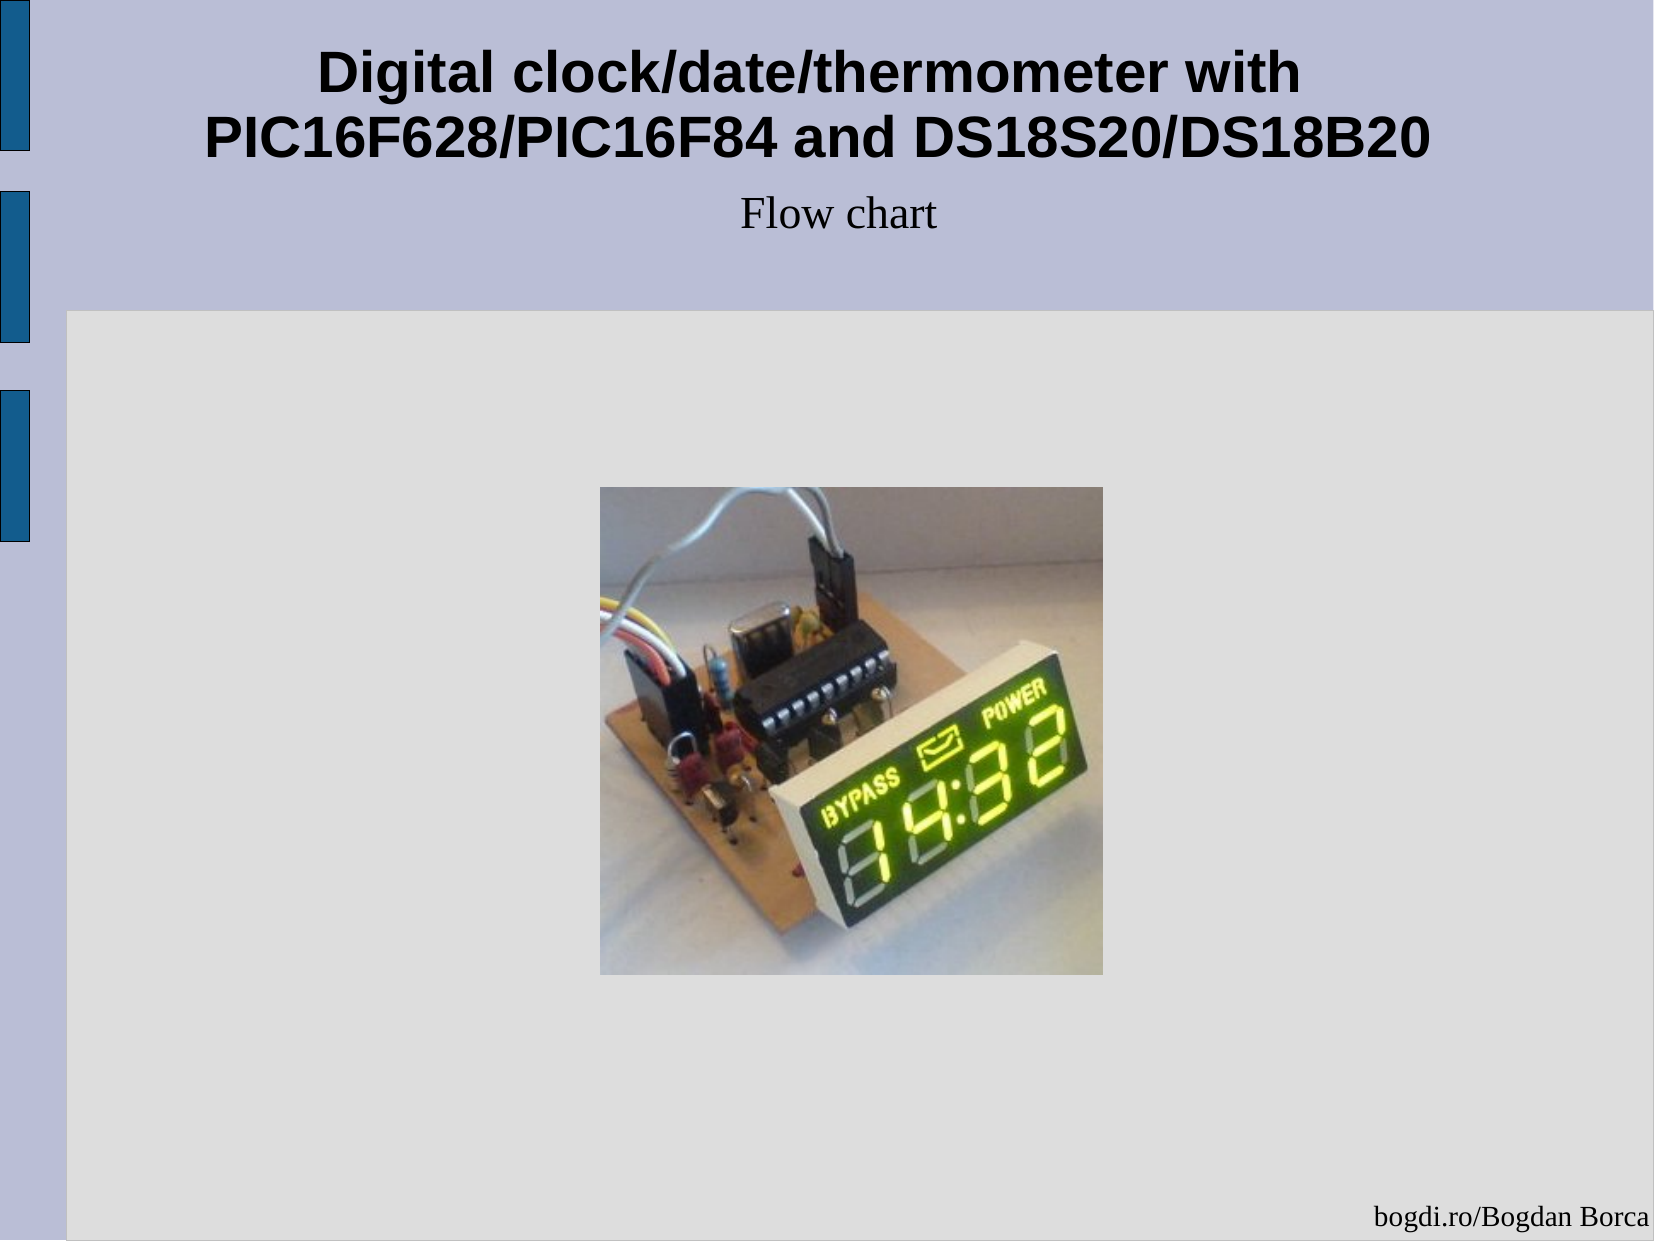

# Digital clock/date/thermometer with PIC16F628/PIC16F84 and DS18S20/DS18B20
Flow chart
bogdi.ro/Bogdan Borca